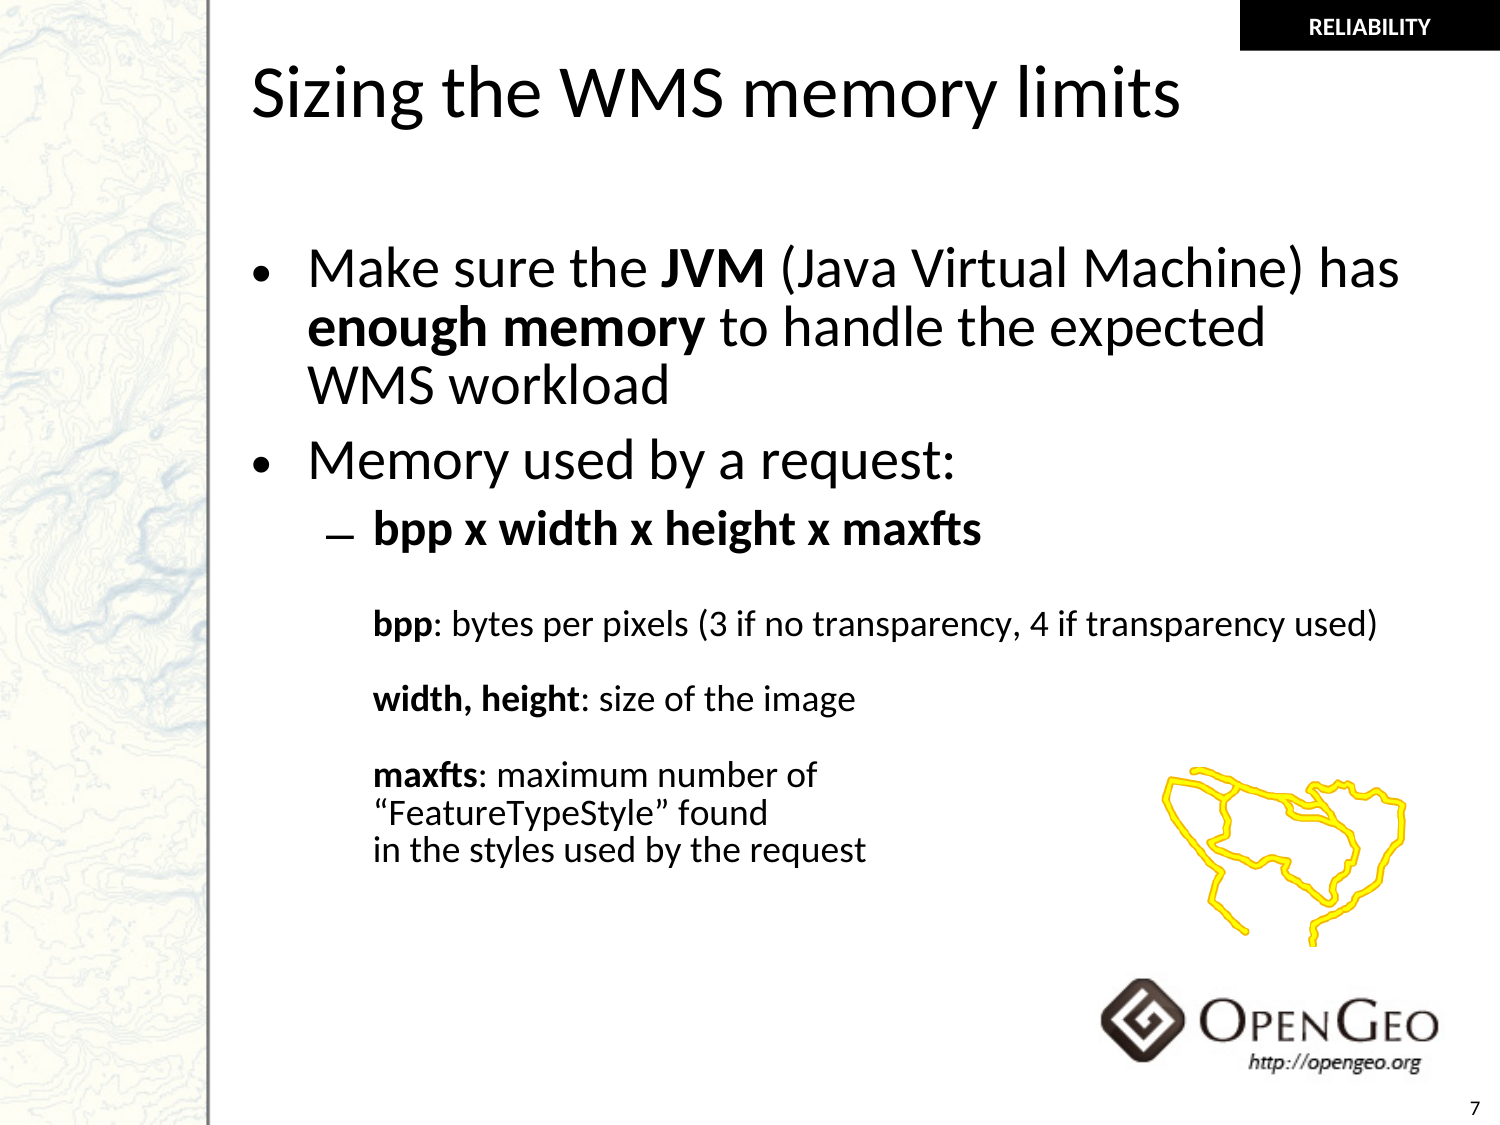

RELIABILITY
# Sizing the WMS memory limits
Make sure the JVM (Java Virtual Machine) has enough memory to handle the expected WMS workload
Memory used by a request:
bpp x width x height x maxfts
bpp: bytes per pixels (3 if no transparency, 4 if transparency used)
width, height: size of the image
maxfts: maximum number of
“FeatureTypeStyle” found
in the styles used by the request